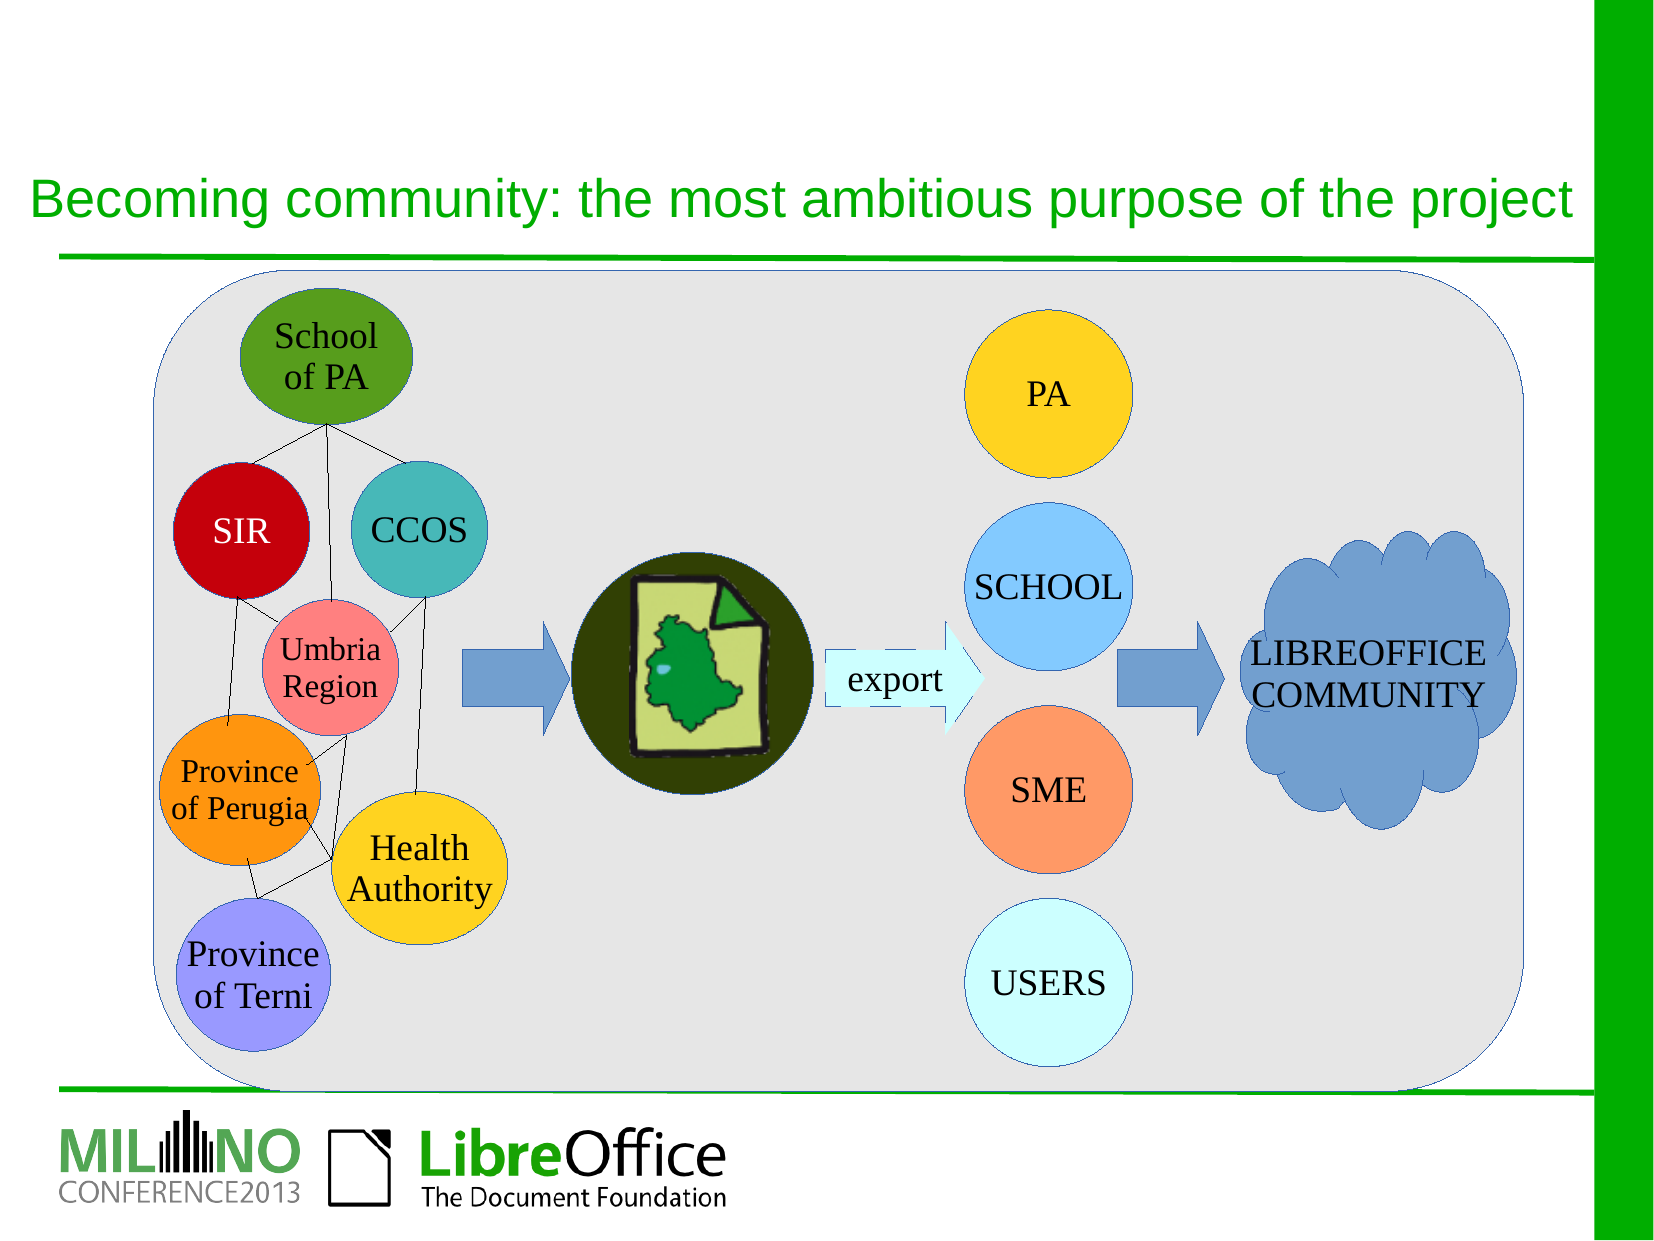

Becoming community: the most ambitious purpose of the project
School
of PA
PA
CCOS
SIR
SCHOOL
LIBREOFFICE
COMMUNITY
Umbria
Region
export
SME
Province
of Perugia
Health
Authority
Province
of Terni
USERS